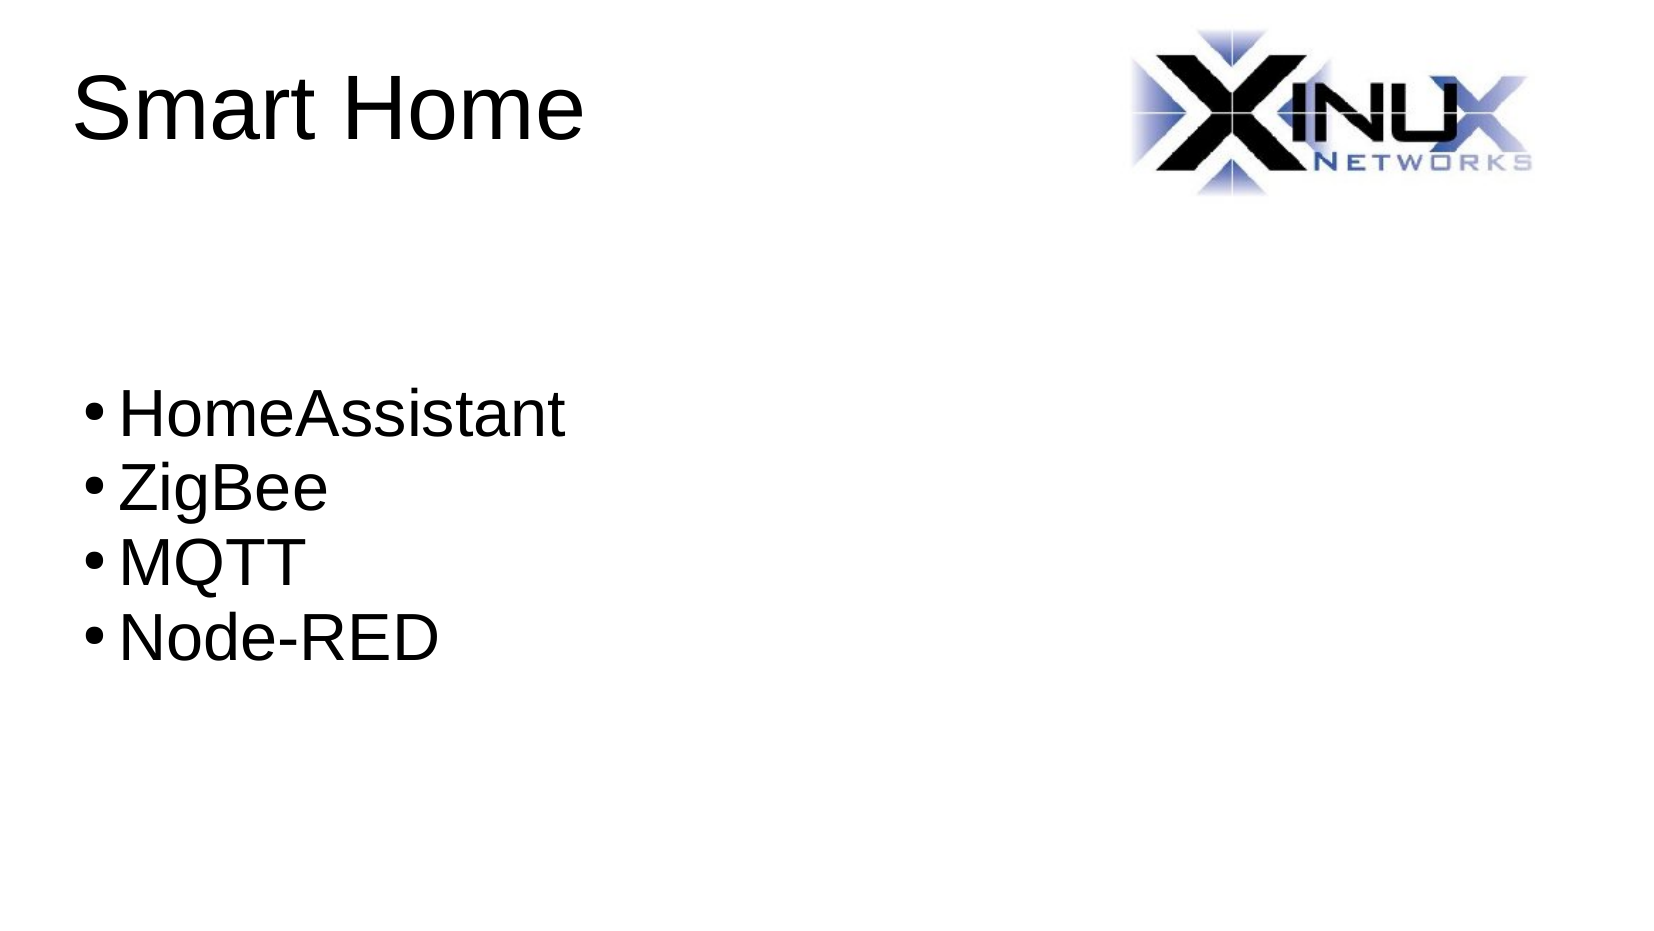

# Smart Home
HomeAssistant
ZigBee
MQTT
Node-RED